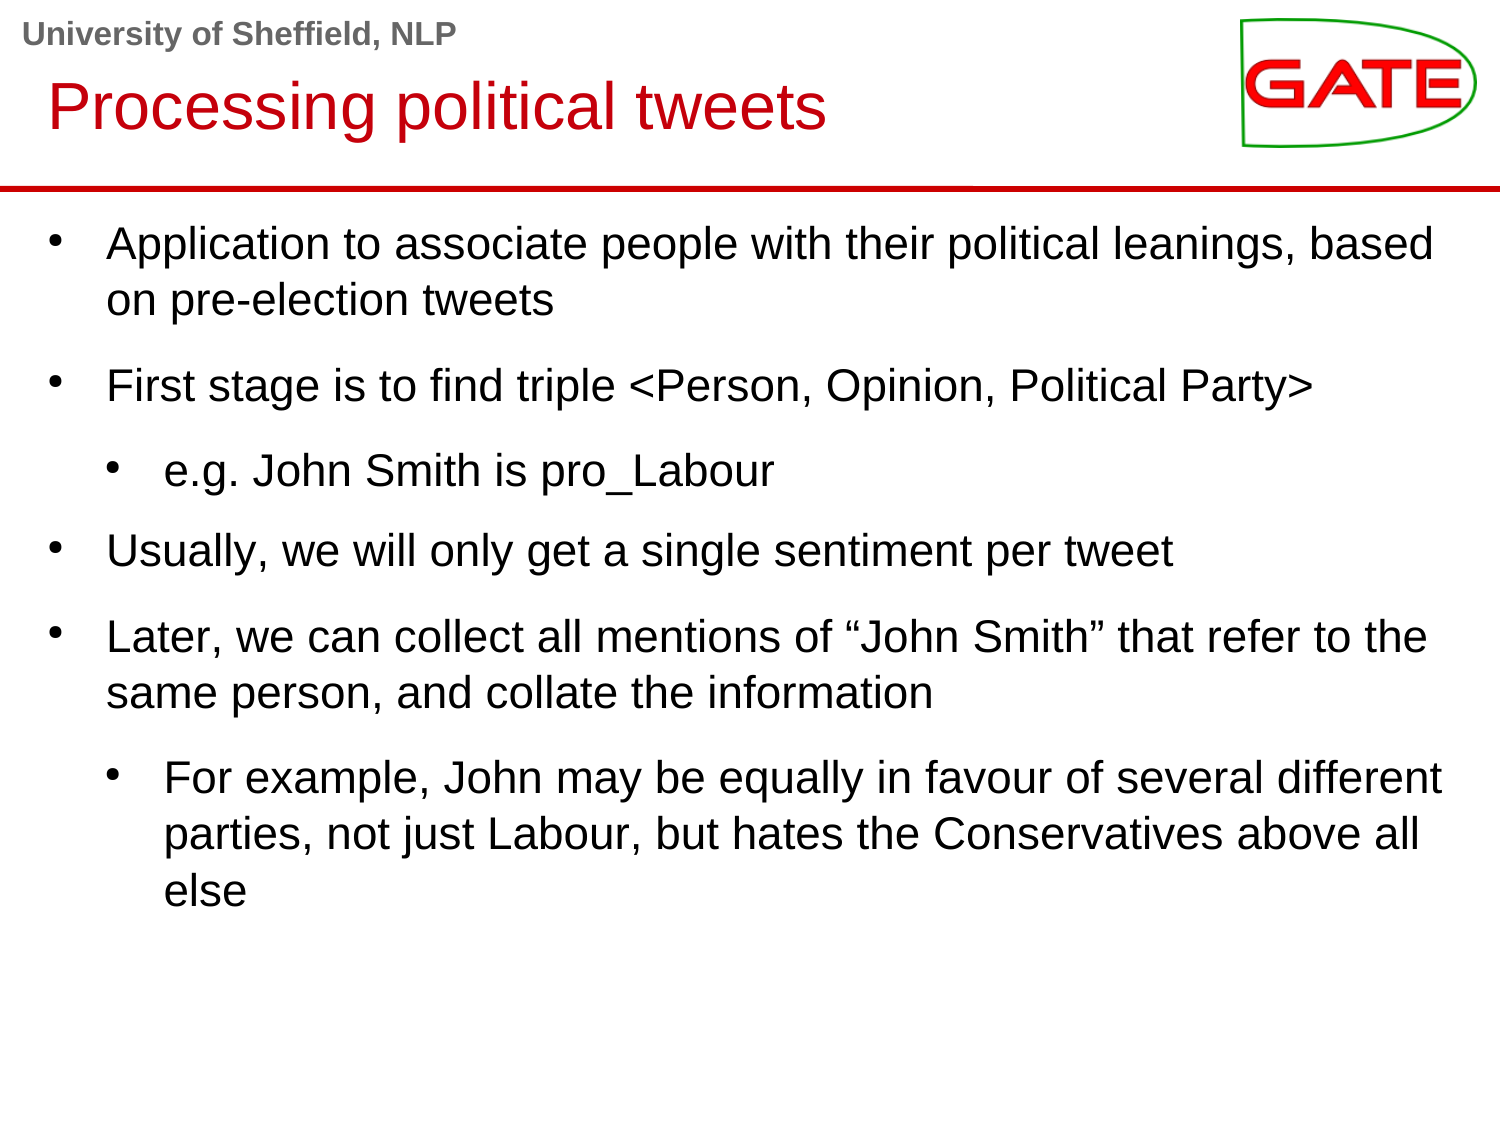

# Processing political tweets
Application to associate people with their political leanings, based on pre-election tweets
First stage is to find triple <Person, Opinion, Political Party>
e.g. John Smith is pro_Labour
Usually, we will only get a single sentiment per tweet
Later, we can collect all mentions of “John Smith” that refer to the same person, and collate the information
For example, John may be equally in favour of several different parties, not just Labour, but hates the Conservatives above all else